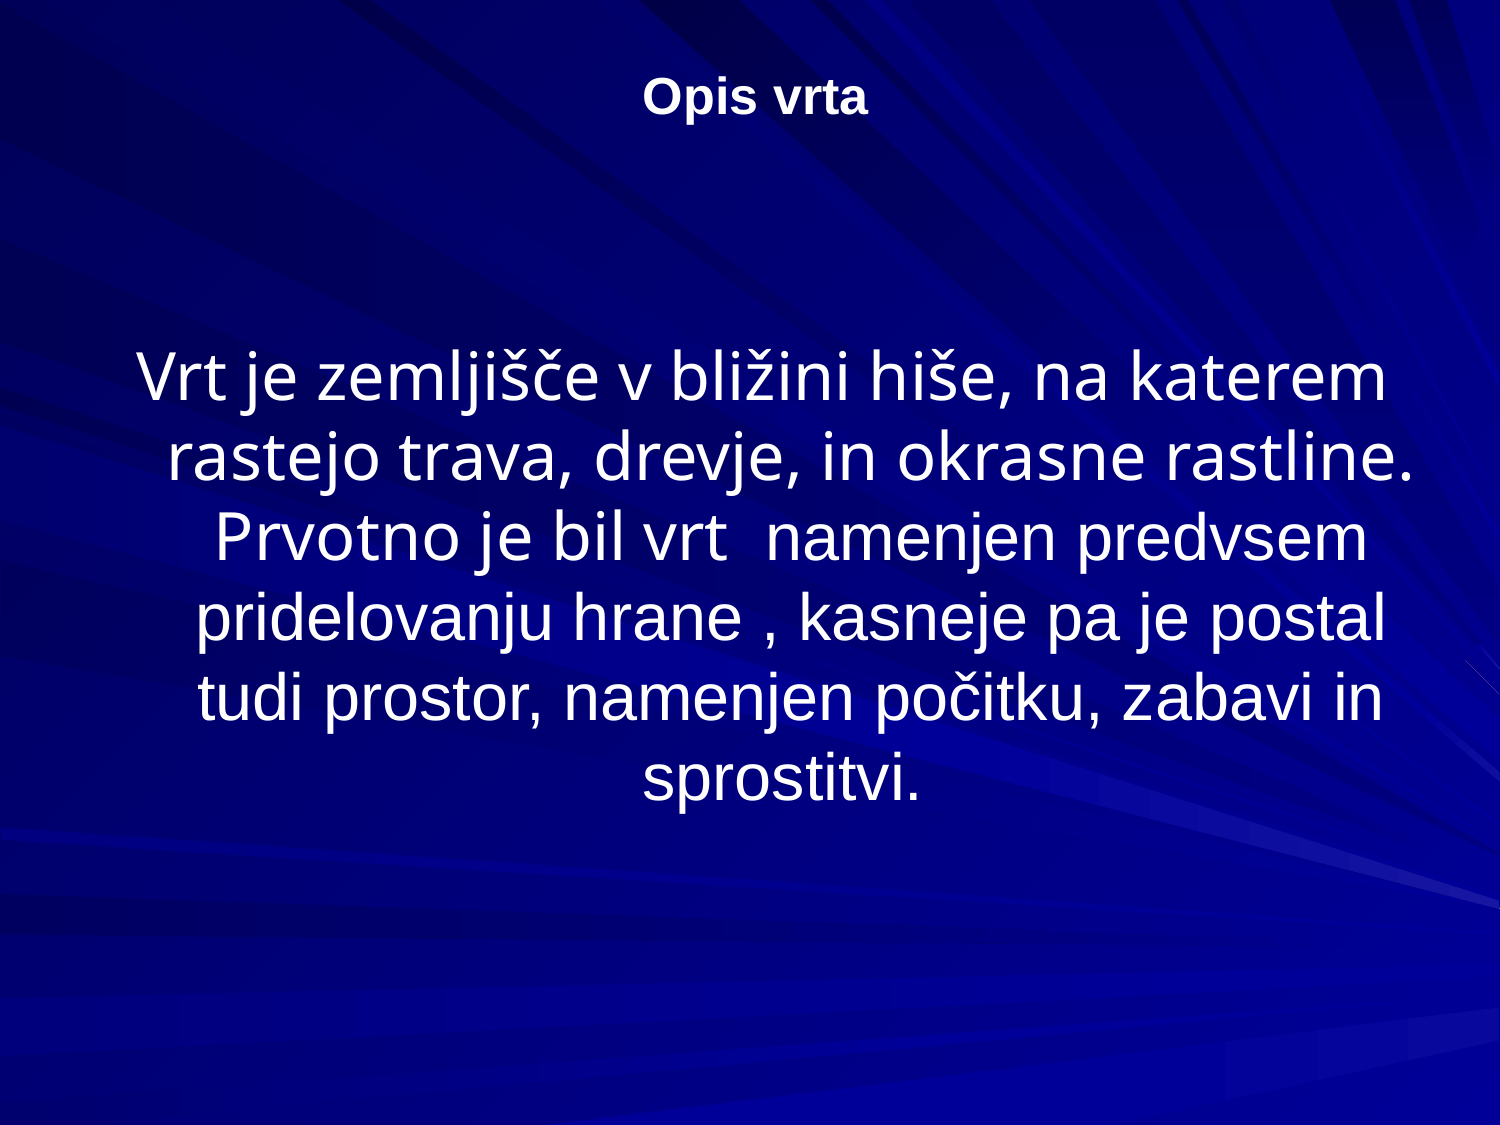

Opis vrta
# Vrt je zemljišče v bližini hiše, na katerem rastejo trava, drevje, in okrasne rastline. Prvotno je bil vrt namenjen predvsem pridelovanju hrane , kasneje pa je postal tudi prostor, namenjen počitku, zabavi in sprostitvi.